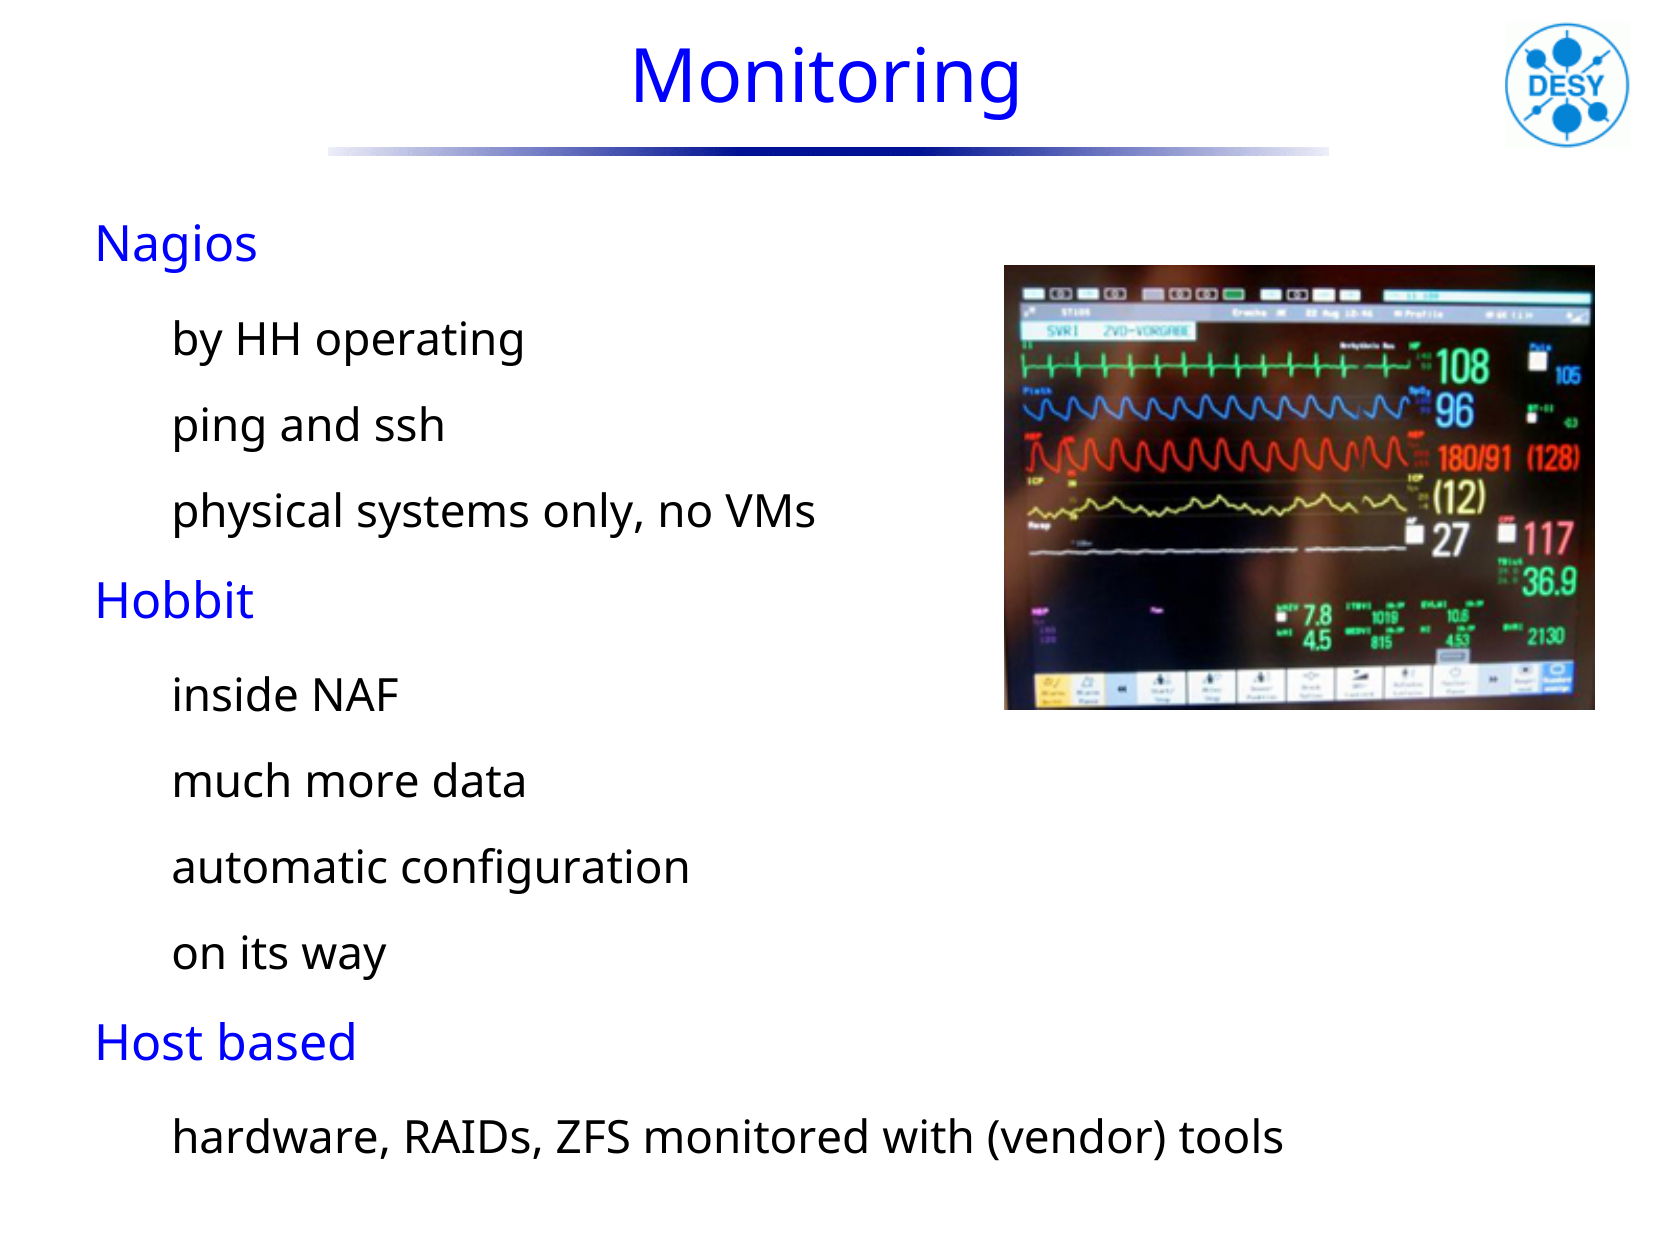

# Monitoring
Nagios
by HH operating
ping and ssh
physical systems only, no VMs
Hobbit
inside NAF
much more data
automatic configuration
on its way
Host based
hardware, RAIDs, ZFS monitored with (vendor) tools